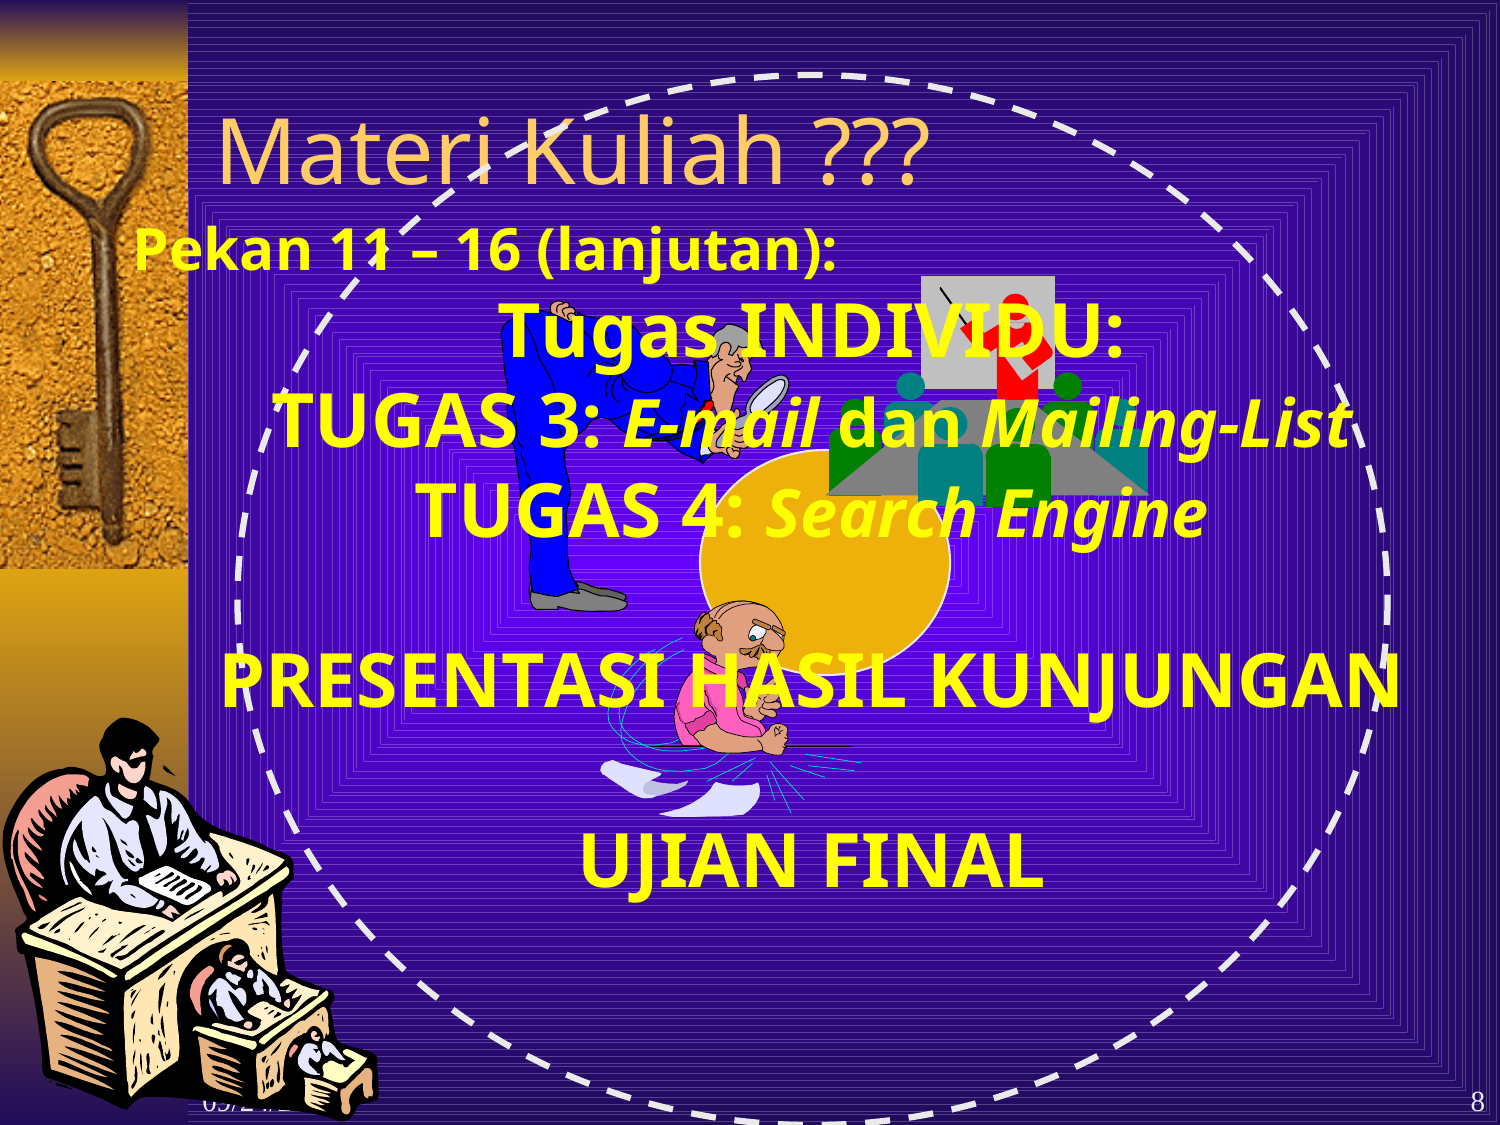

# Materi Kuliah ???
Pekan 11 – 16 (lanjutan):
Tugas INDIVIDU:
TUGAS 3: E-mail dan Mailing-List
TUGAS 4: Search Engine
PRESENTASI HASIL KUNJUNGAN
UJIAN FINAL
8